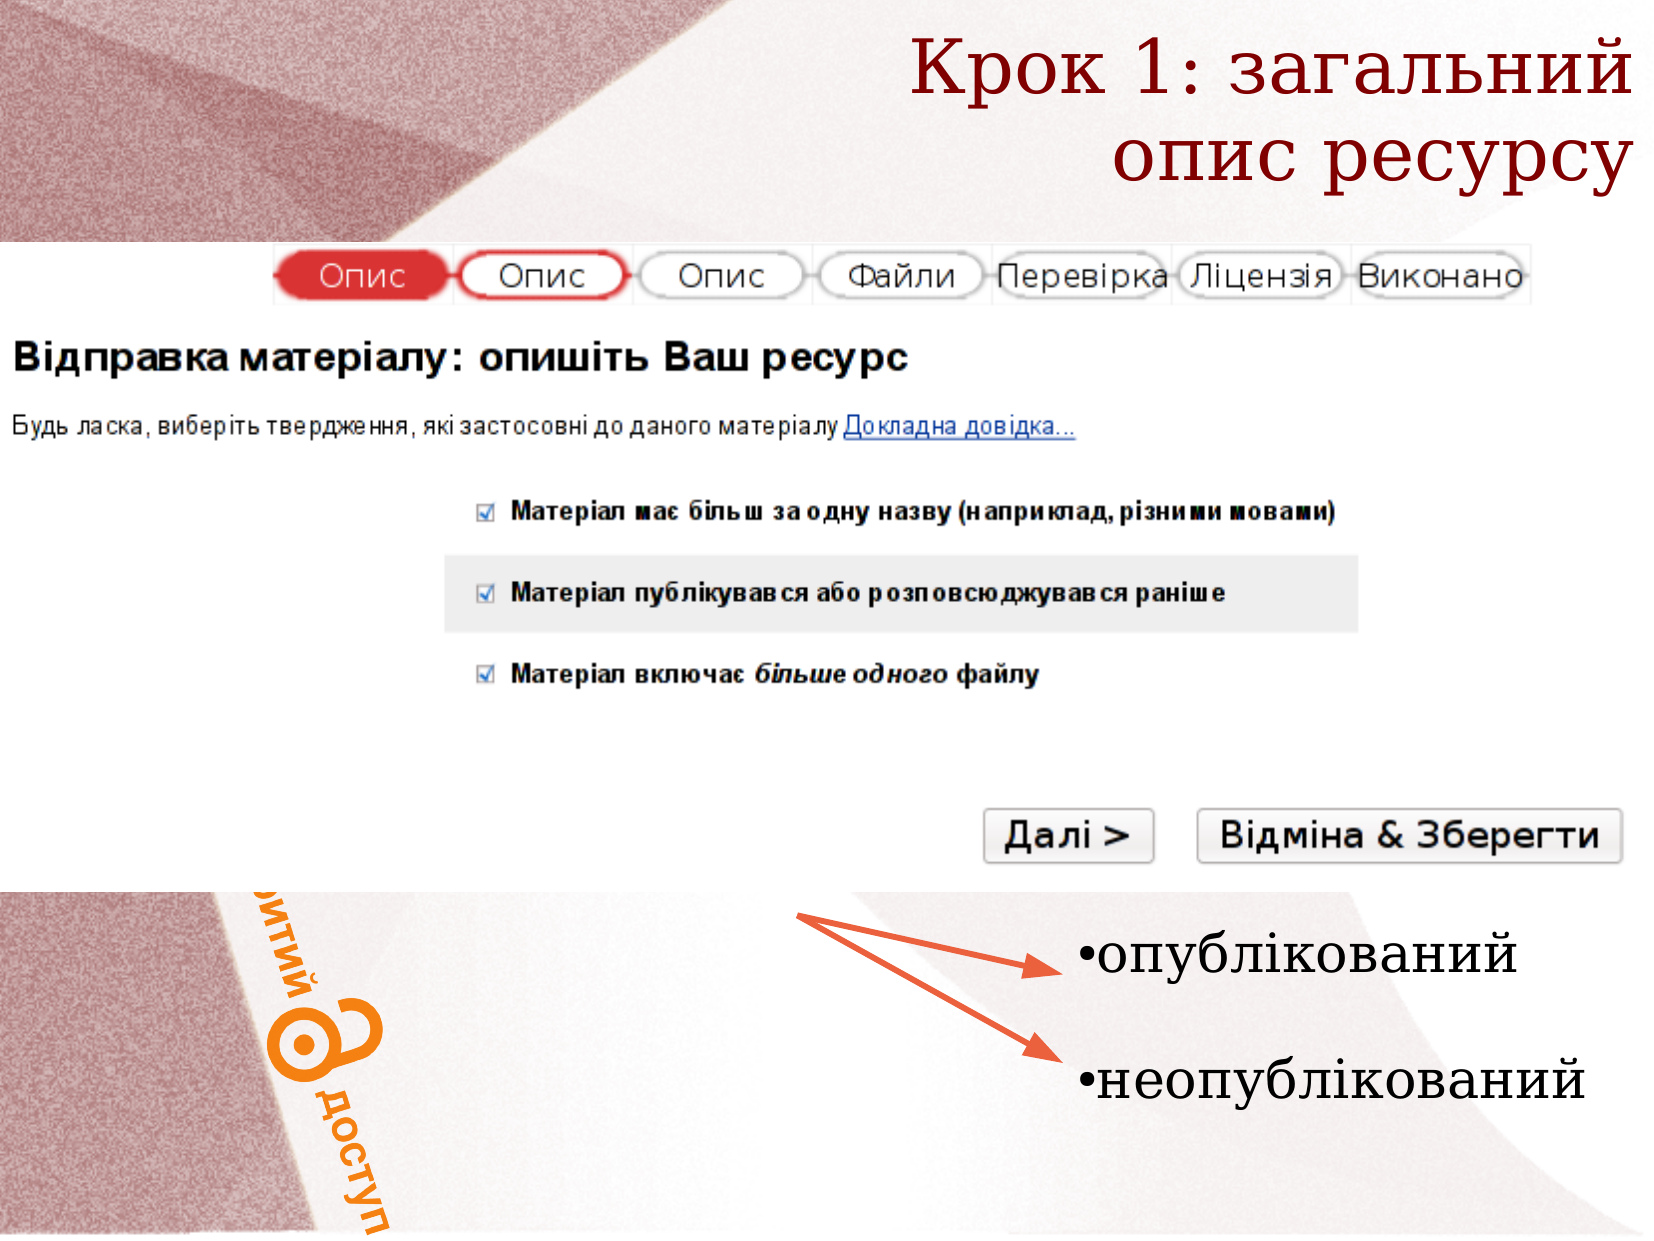

# Крок 1: загальний опис ресурсу
опублікований
неопублікований